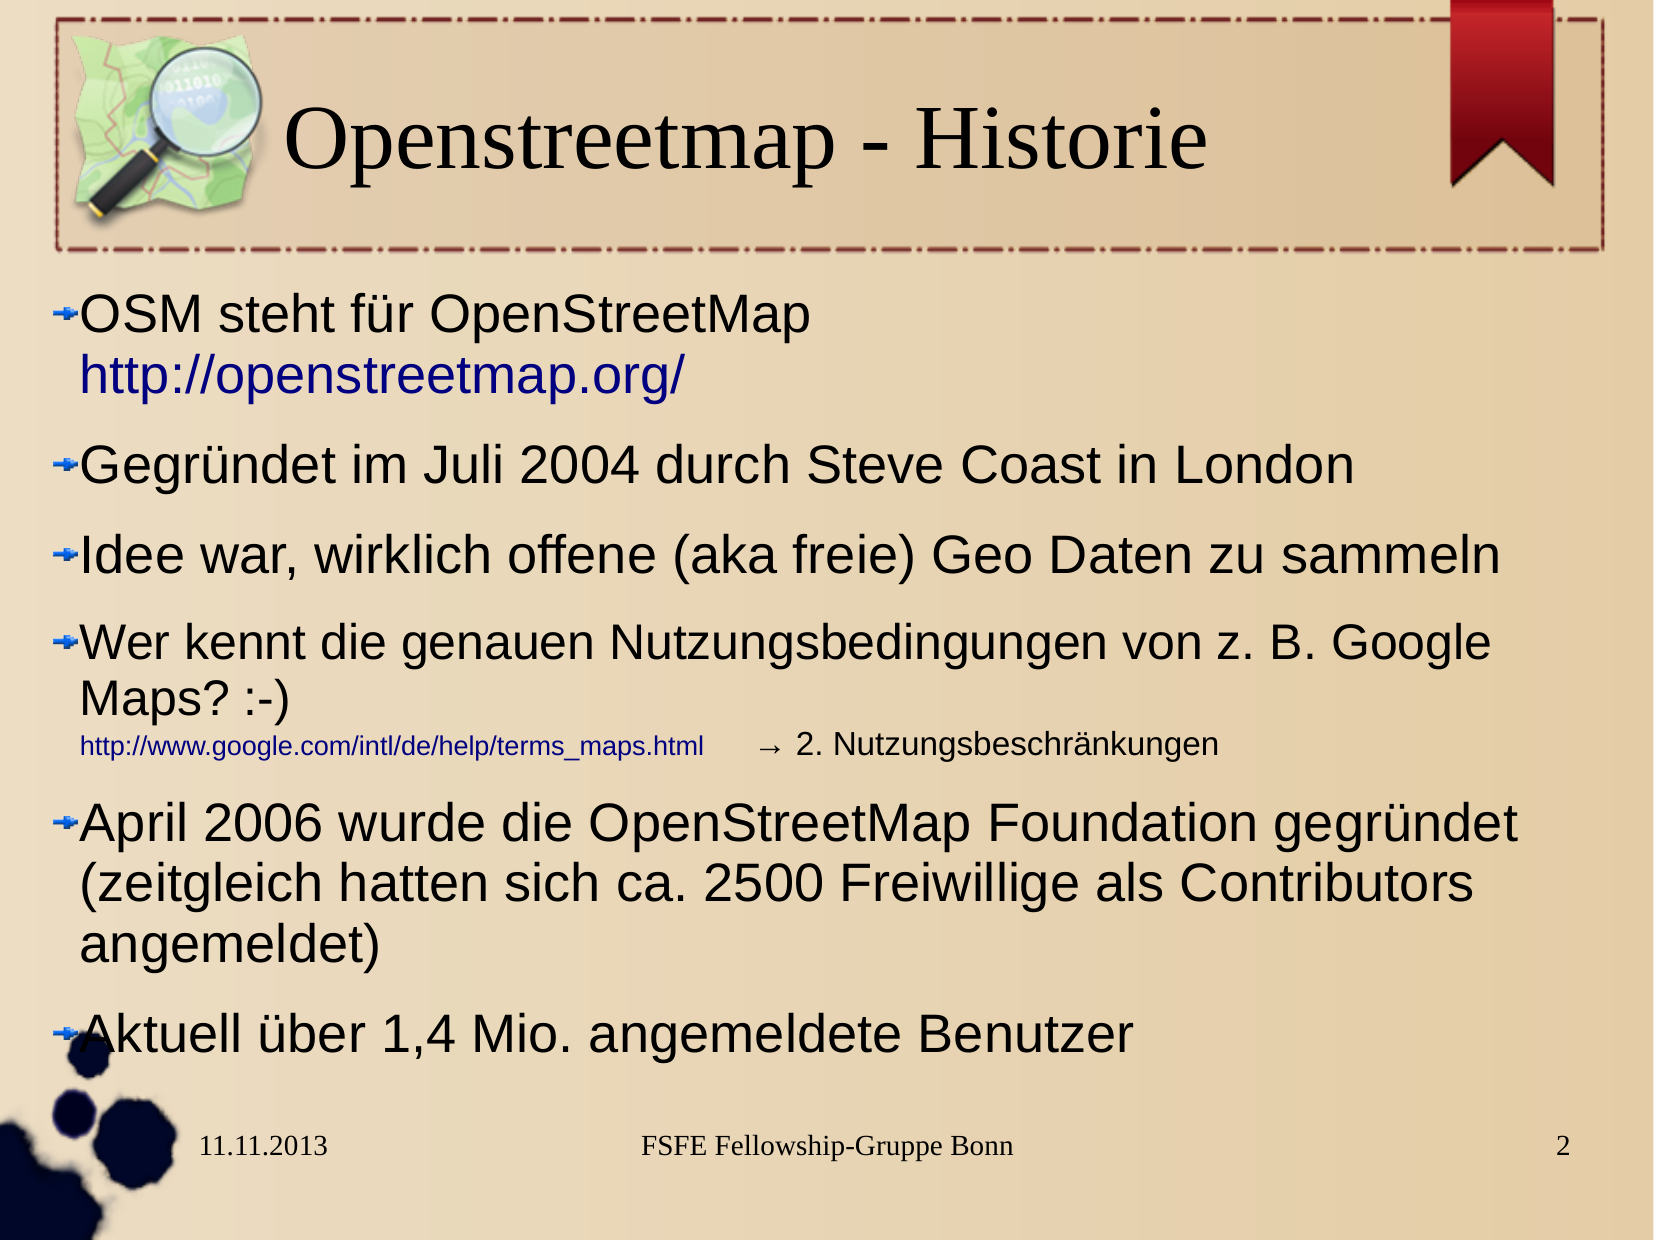

# Openstreetmap - Historie
OSM steht für OpenStreetMap
http://openstreetmap.org/
Gegründet im Juli 2004 durch Steve Coast in London
Idee war, wirklich offene (aka freie) Geo Daten zu sammeln
Wer kennt die genauen Nutzungsbedingungen von z. B. Google Maps? :-)
http://www.google.com/intl/de/help/terms_maps.html	 → 2. Nutzungsbeschränkungen
April 2006 wurde die OpenStreetMap Foundation gegründet (zeitgleich hatten sich ca. 2500 Freiwillige als Contributors angemeldet)
Aktuell über 1,4 Mio. angemeldete Benutzer
 11.11.2013
FSFE Fellowship-Gruppe Bonn
2